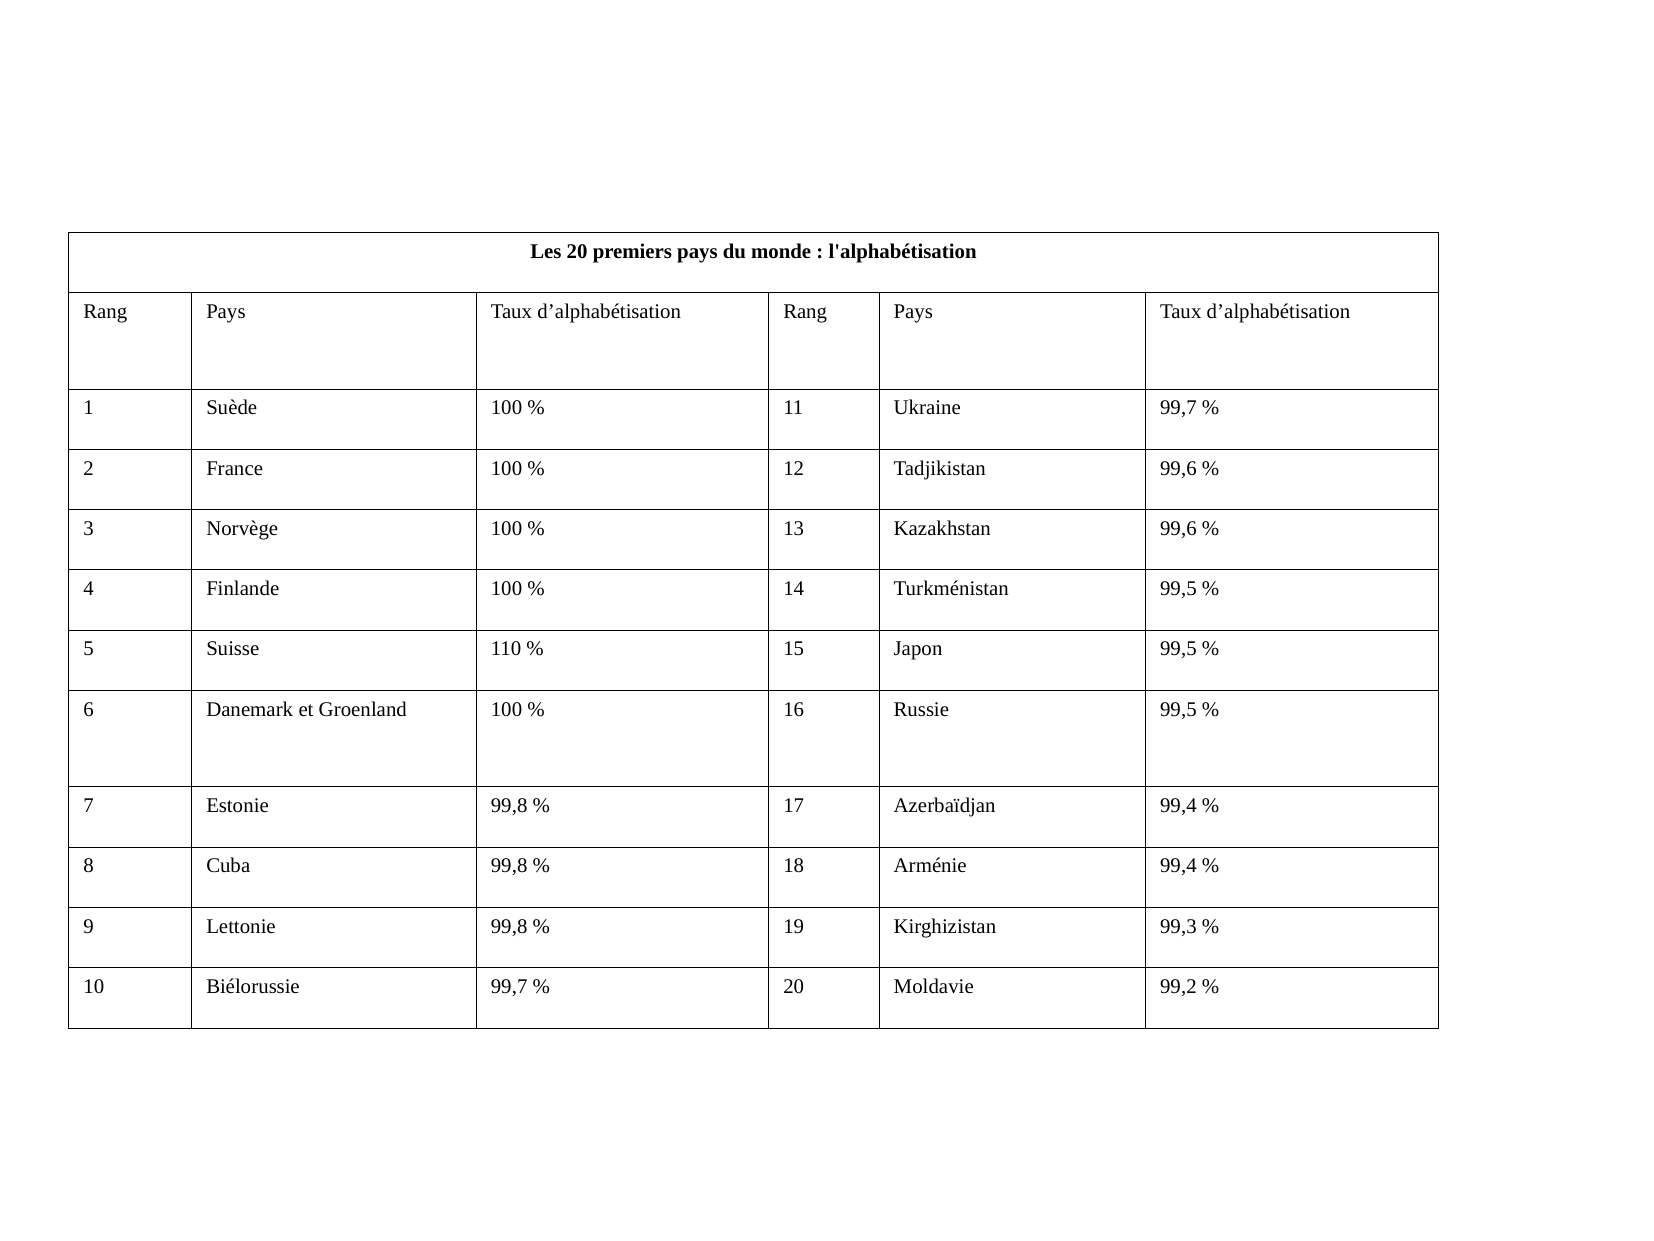

| Les 20 premiers pays du monde : l'alphabétisation | | | | | |
| --- | --- | --- | --- | --- | --- |
| Rang | Pays | Taux d’alphabétisation | Rang | Pays | Taux d’alphabétisation |
| 1 | Suède | 100 % | 11 | Ukraine | 99,7 % |
| 2 | France | 100 % | 12 | Tadjikistan | 99,6 % |
| 3 | Norvège | 100 % | 13 | Kazakhstan | 99,6 % |
| 4 | Finlande | 100 % | 14 | Turkménistan | 99,5 % |
| 5 | Suisse | 110 % | 15 | Japon | 99,5 % |
| 6 | Danemark et Groenland | 100 % | 16 | Russie | 99,5 % |
| 7 | Estonie | 99,8 % | 17 | Azerbaïdjan | 99,4 % |
| 8 | Cuba | 99,8 % | 18 | Arménie | 99,4 % |
| 9 | Lettonie | 99,8 % | 19 | Kirghizistan | 99,3 % |
| 10 | Biélorussie | 99,7 % | 20 | Moldavie | 99,2 % |